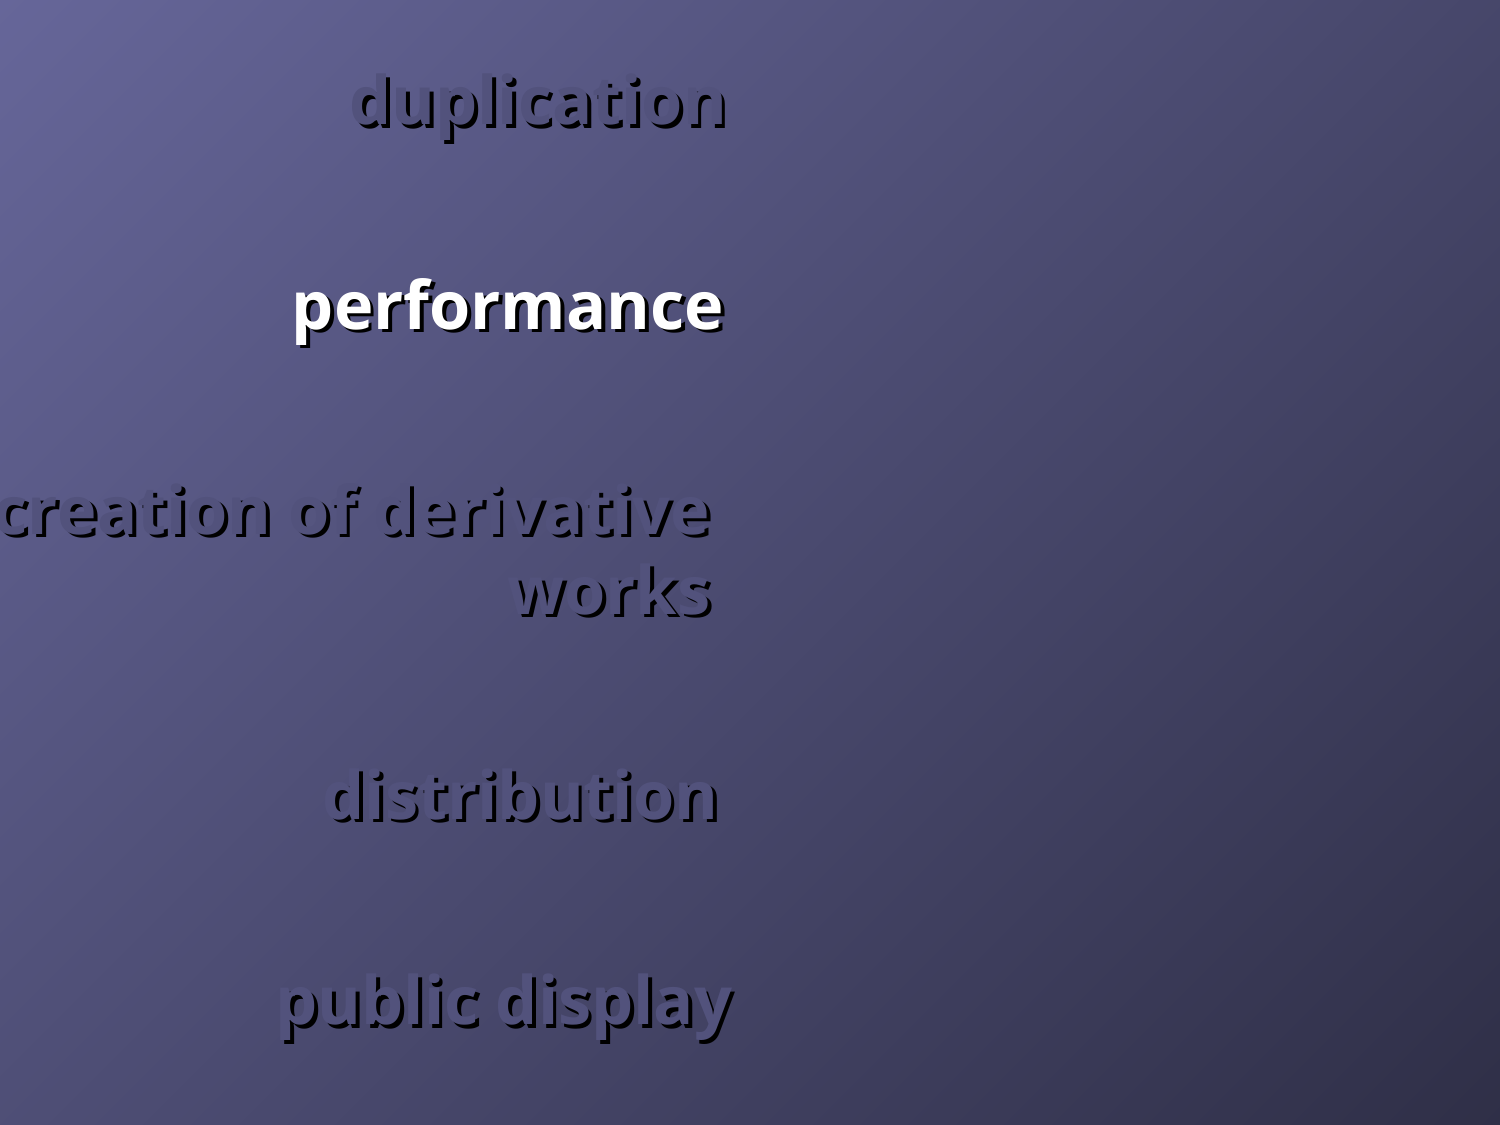

duplication
performance
creation of derivative
works
distribution
public display